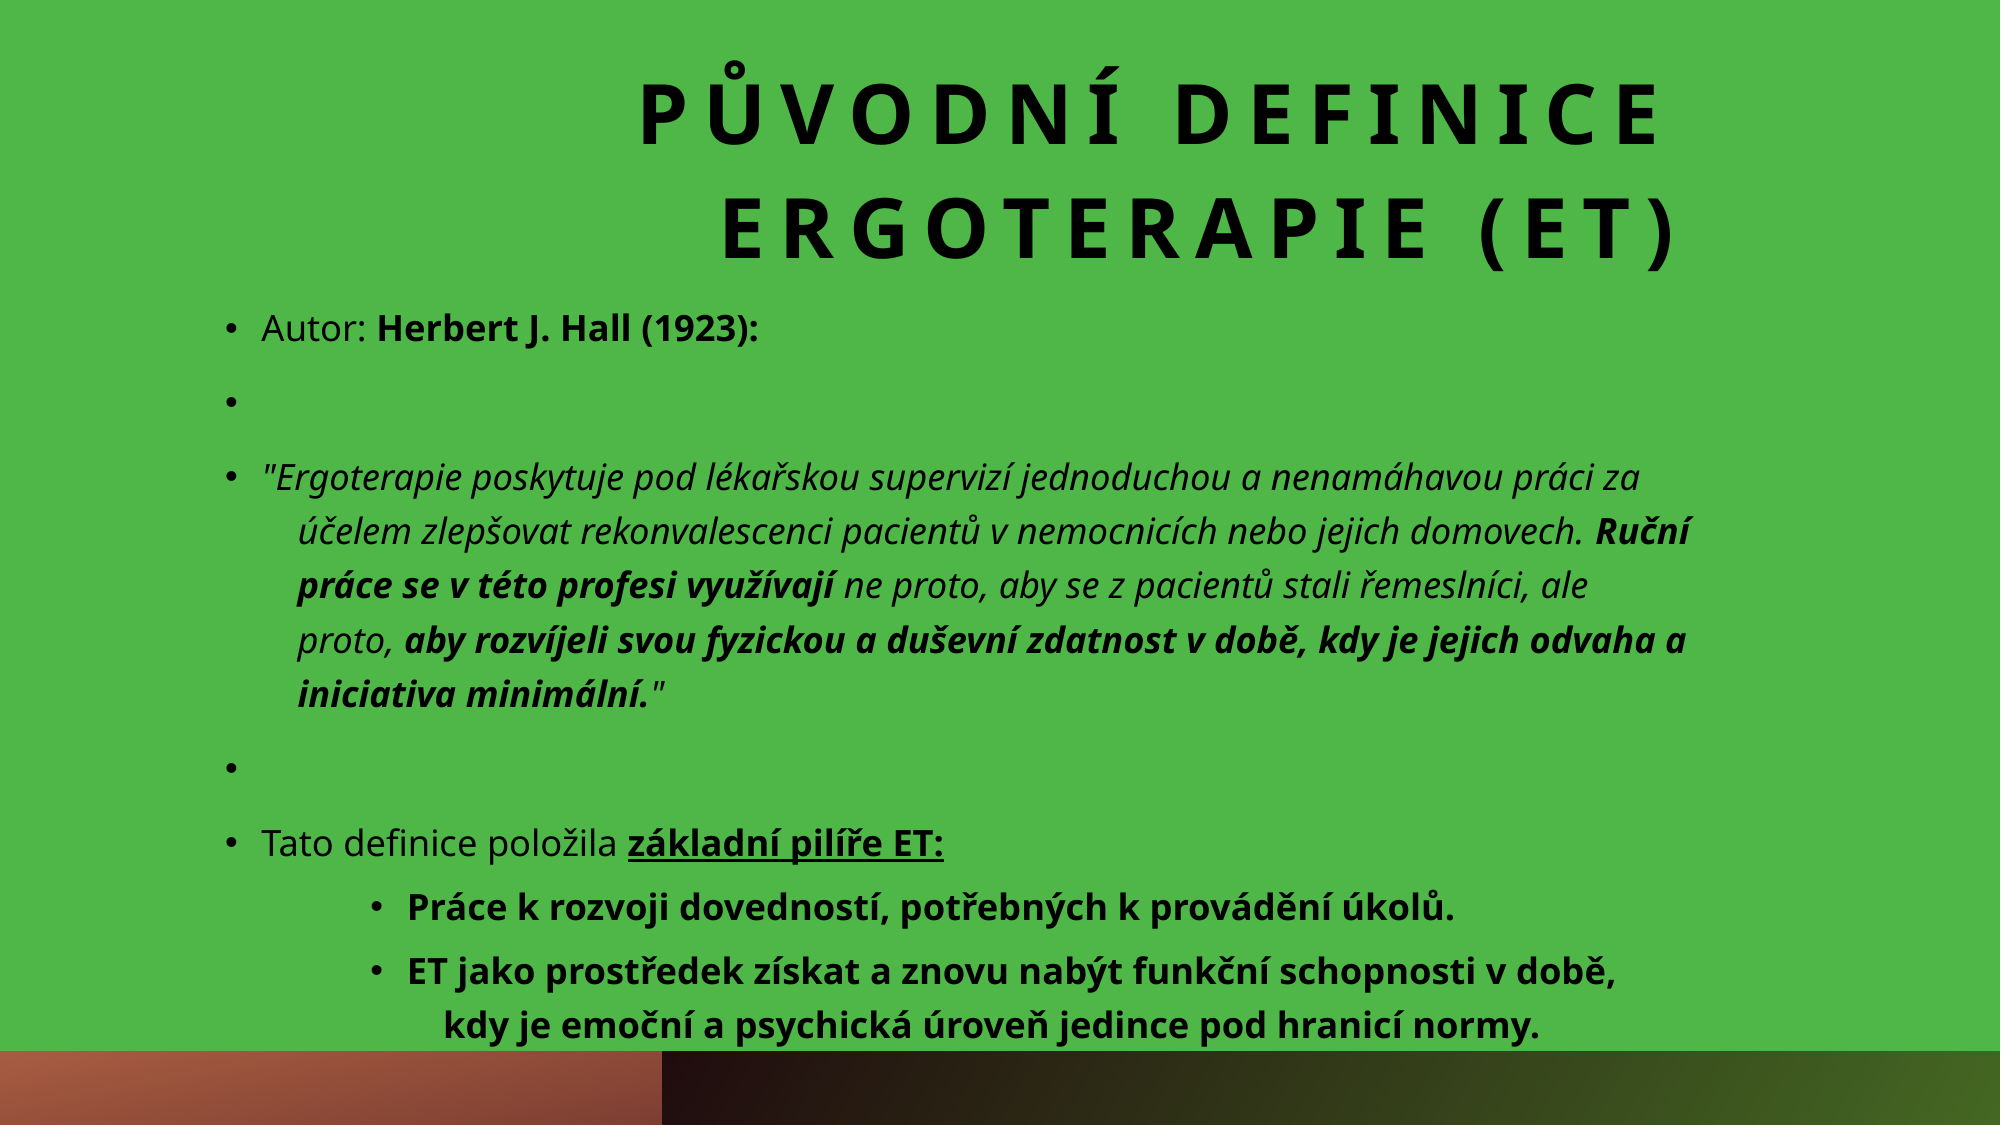

# Původní Definice ergoterapie (et)
Autor: Herbert J. Hall (1923):
"Ergoterapie poskytuje pod lékařskou supervizí jednoduchou a nenamáhavou práci za účelem zlepšovat rekonvalescenci pacientů v nemocnicích nebo jejich domovech. Ruční práce se v této profesi využívají ne proto, aby se z pacientů stali řemeslníci, ale proto, aby rozvíjeli svou fyzickou a duševní zdatnost v době, kdy je jejich odvaha a iniciativa minimální."
Tato definice položila základní pilíře ET:
Práce k rozvoji dovedností, potřebných k provádění úkolů.
ET jako prostředek získat a znovu nabýt funkční schopnosti v době, kdy je emoční a psychická úroveň jedince pod hranicí normy.